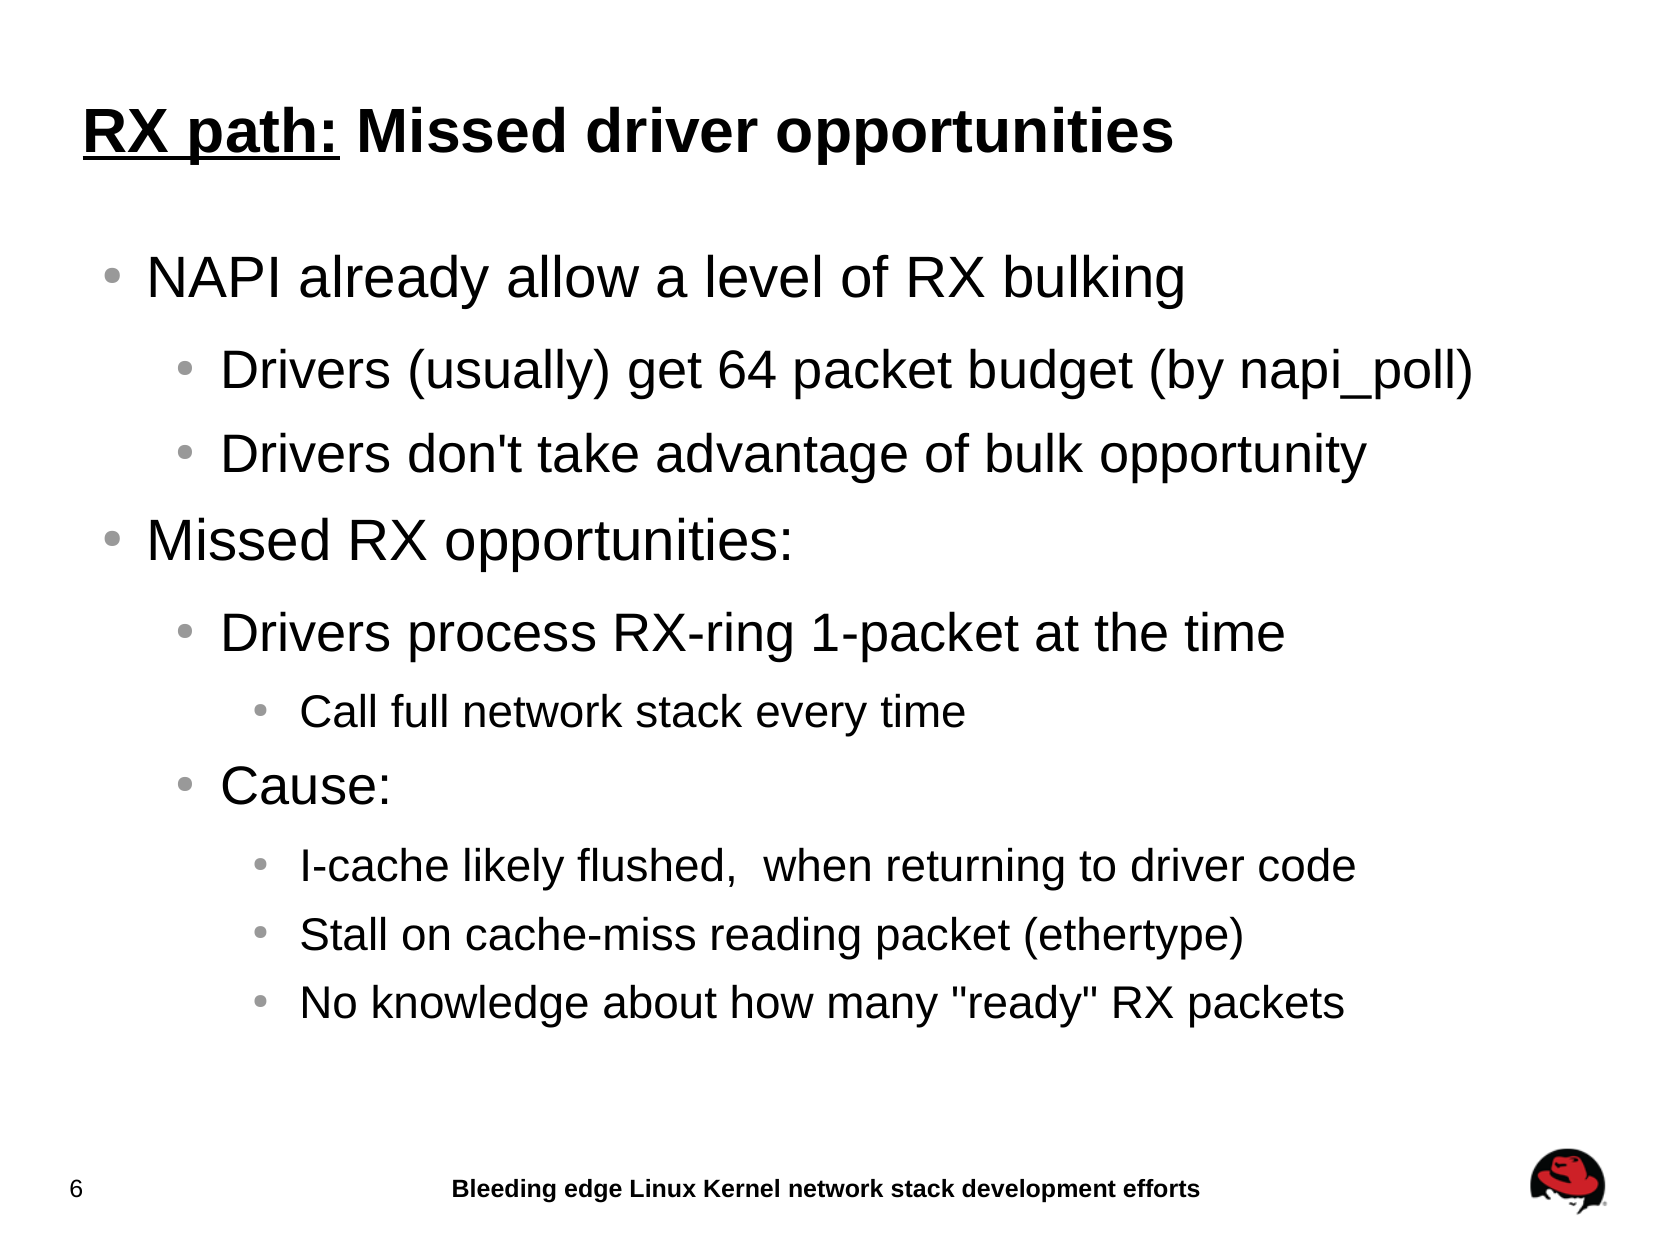

# RX path: Missed driver opportunities
NAPI already allow a level of RX bulking
Drivers (usually) get 64 packet budget (by napi_poll)
Drivers don't take advantage of bulk opportunity
Missed RX opportunities:
Drivers process RX-ring 1-packet at the time
Call full network stack every time
Cause:
I-cache likely flushed, when returning to driver code
Stall on cache-miss reading packet (ethertype)
No knowledge about how many "ready" RX packets